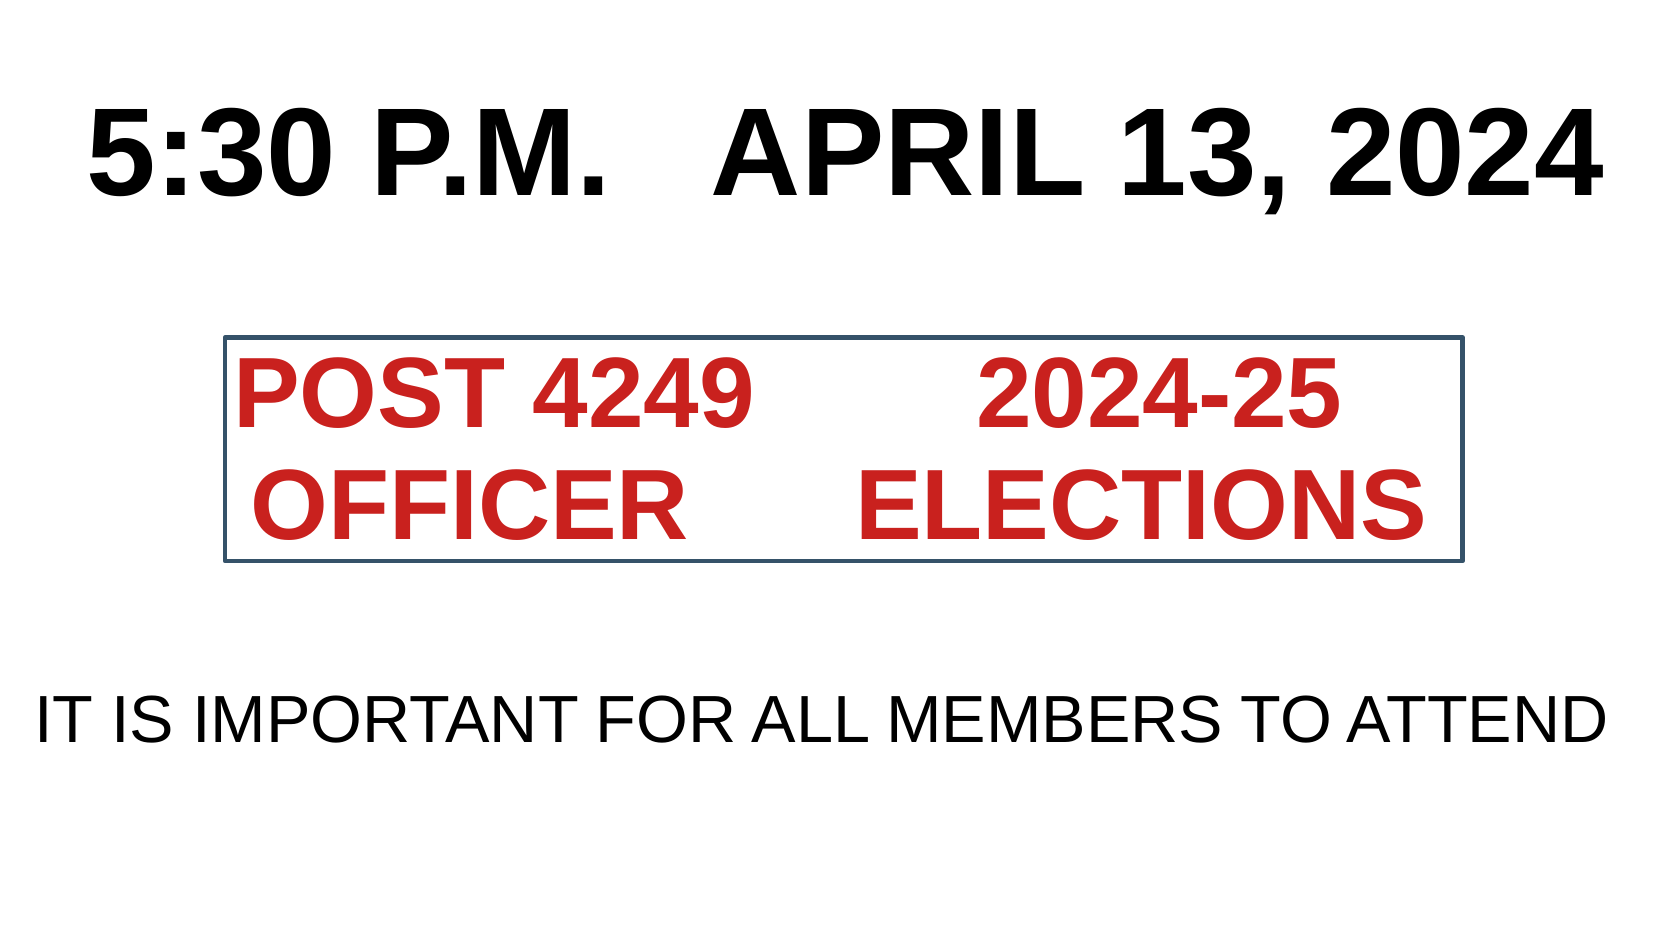

5:30 P.M. APRIL 13, 2024
POST 4249 2024-25 OFFICER ELECTIONS
IT IS IMPORTANT FOR ALL MEMBERS TO ATTEND